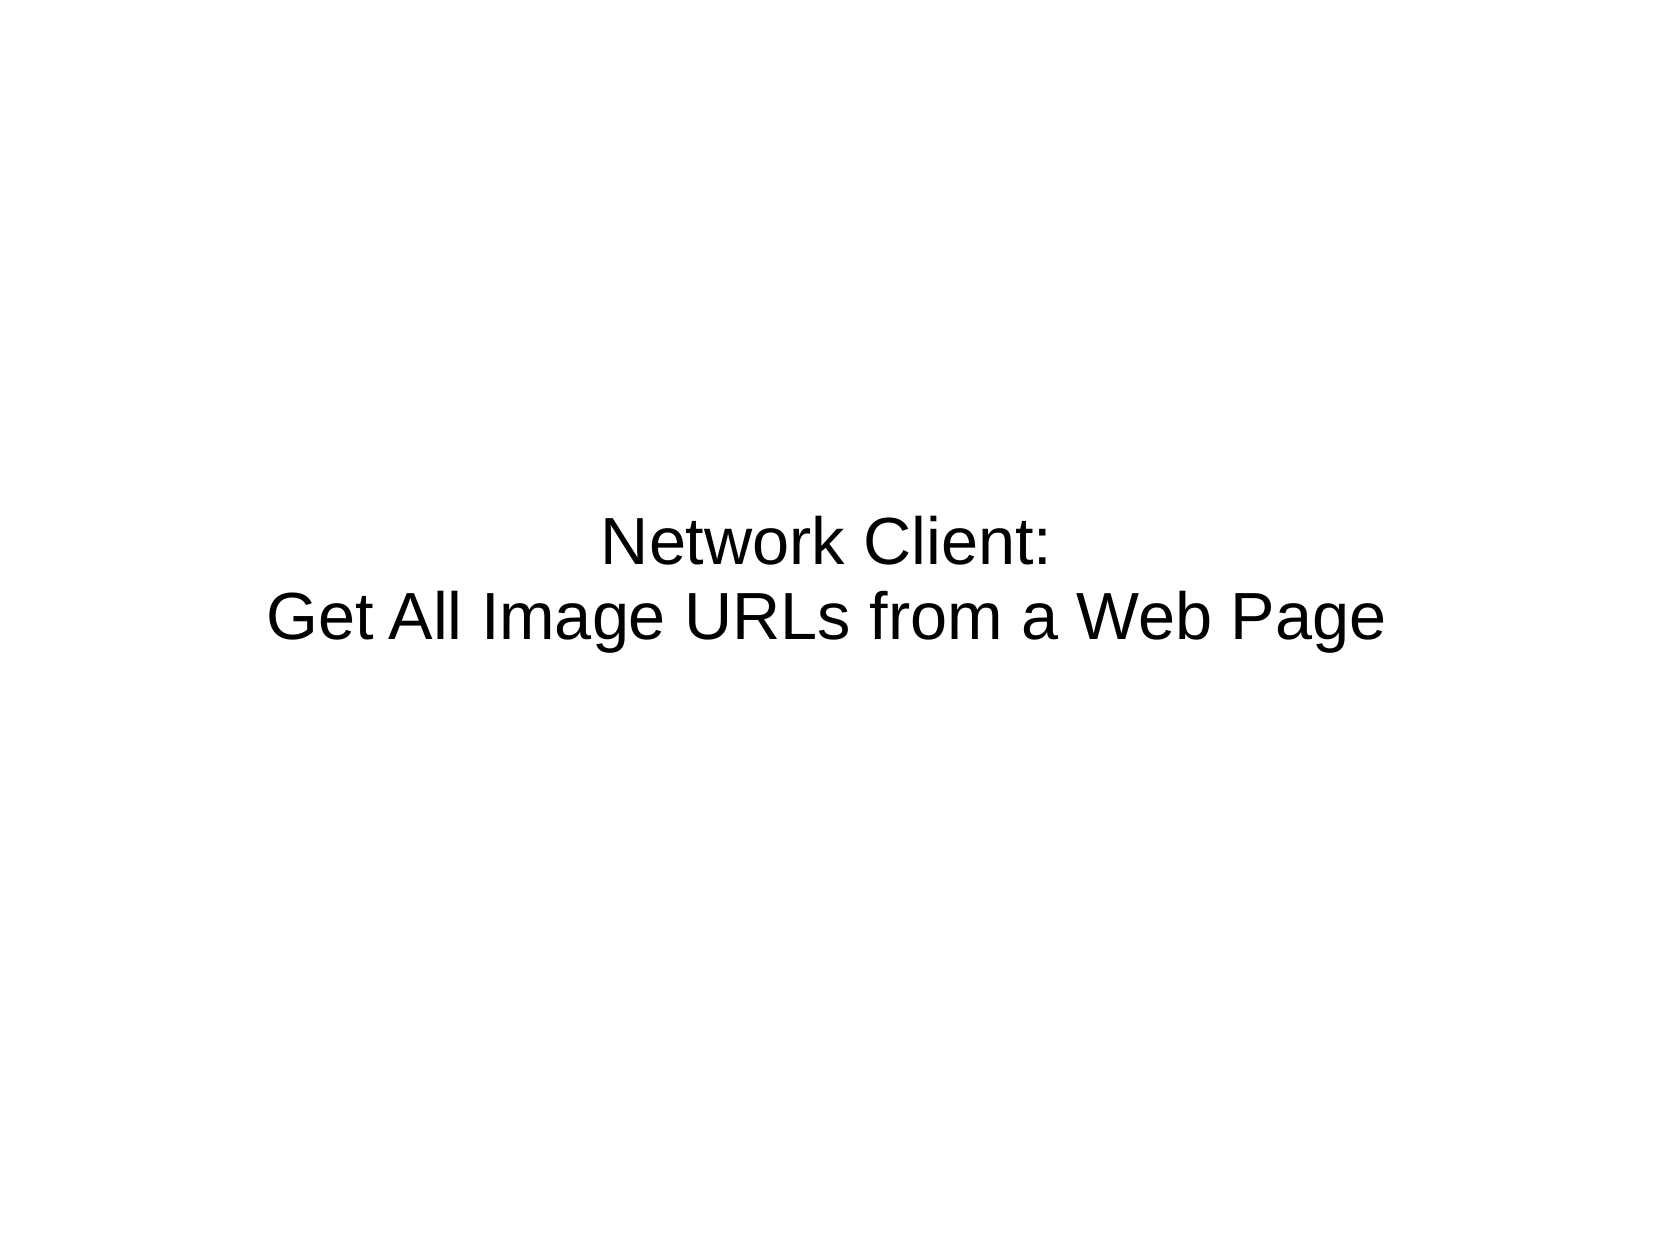

# Network Client:
Get All Image URLs from a Web Page